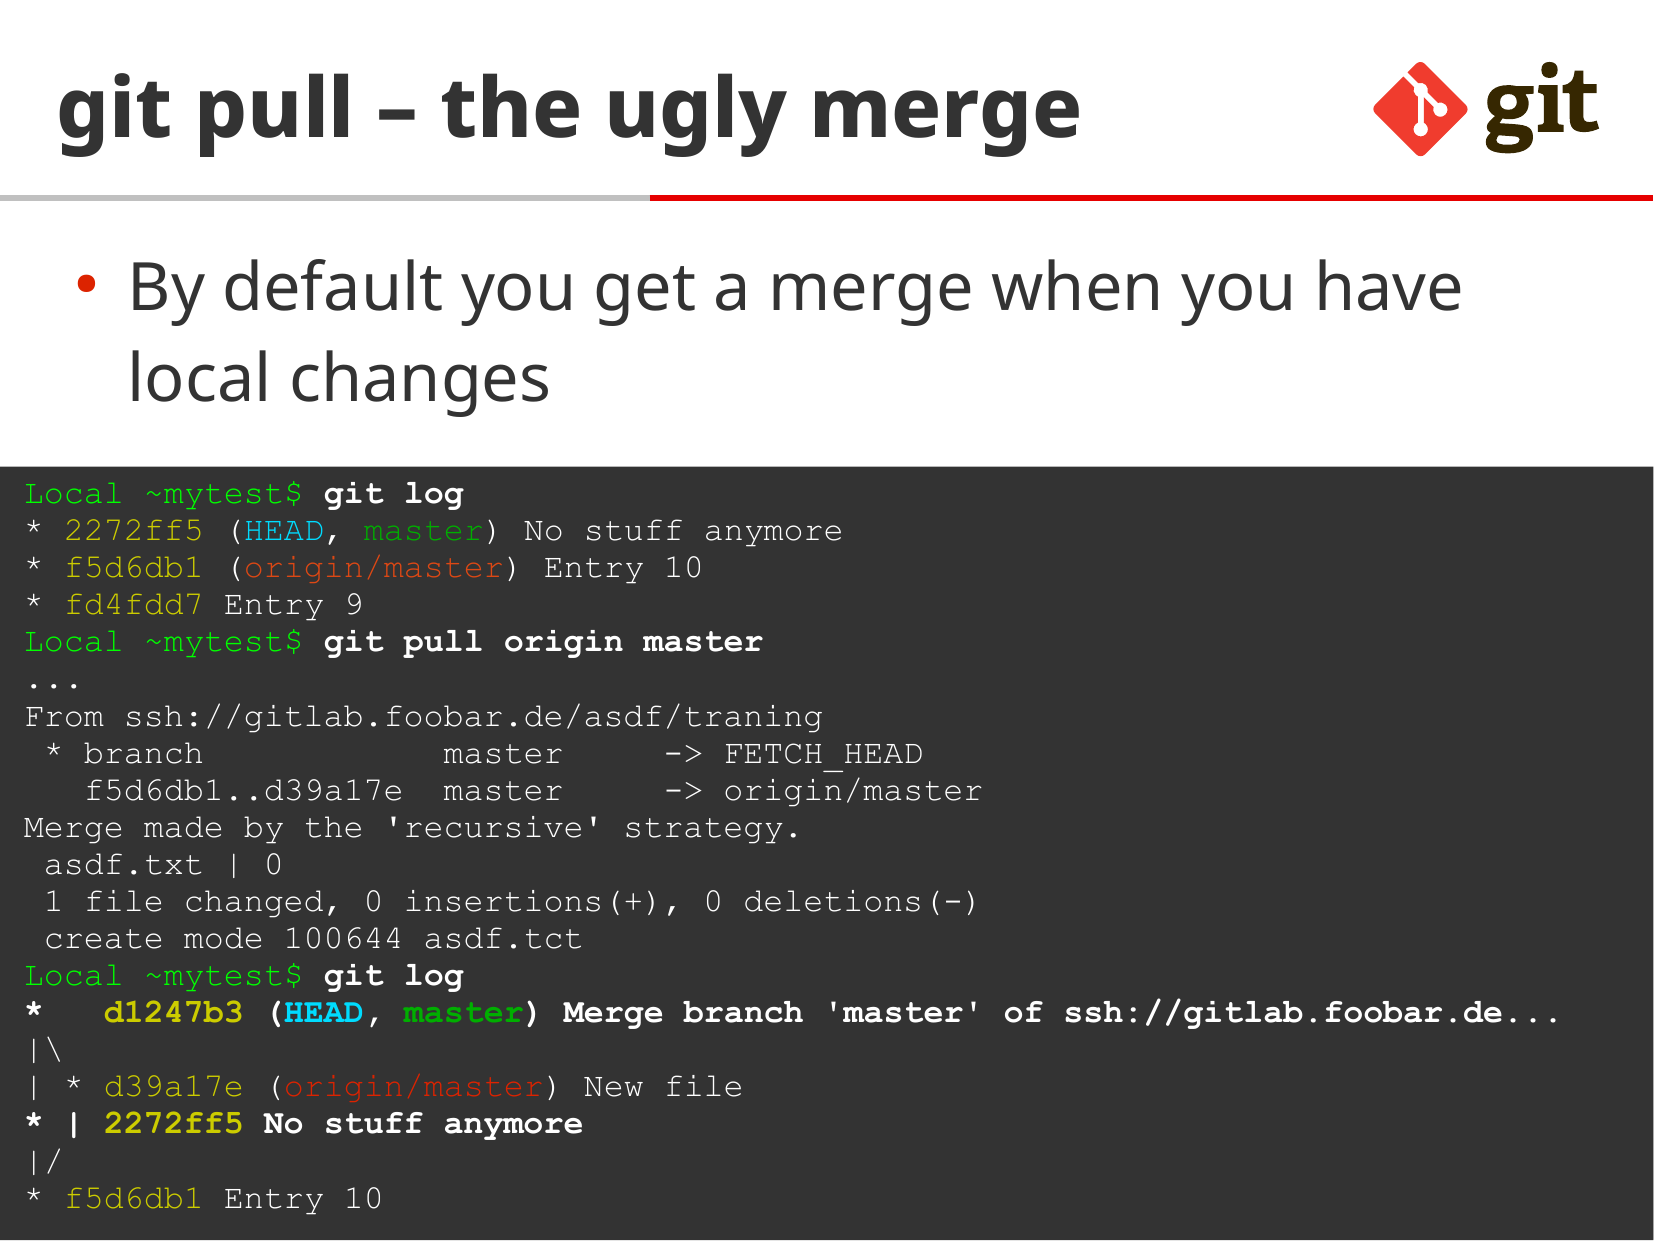

# git pull – the ugly merge
By default you get a merge when you have local changes
Local ~mytest$ git log
* 2272ff5 (HEAD, master) No stuff anymore
* f5d6db1 (origin/master) Entry 10
* fd4fdd7 Entry 9
Local ~mytest$ git pull origin master
...
From ssh://gitlab.foobar.de/asdf/traning
 * branch master -> FETCH_HEAD
 f5d6db1..d39a17e master -> origin/master
Merge made by the 'recursive' strategy.
 asdf.txt | 0
 1 file changed, 0 insertions(+), 0 deletions(-)
 create mode 100644 asdf.tct
Local ~mytest$ git log
* d1247b3 (HEAD, master) Merge branch 'master' of ssh://gitlab.foobar.de...
|\
| * d39a17e (origin/master) New file
* | 2272ff5 No stuff anymore
|/
* f5d6db1 Entry 10
71